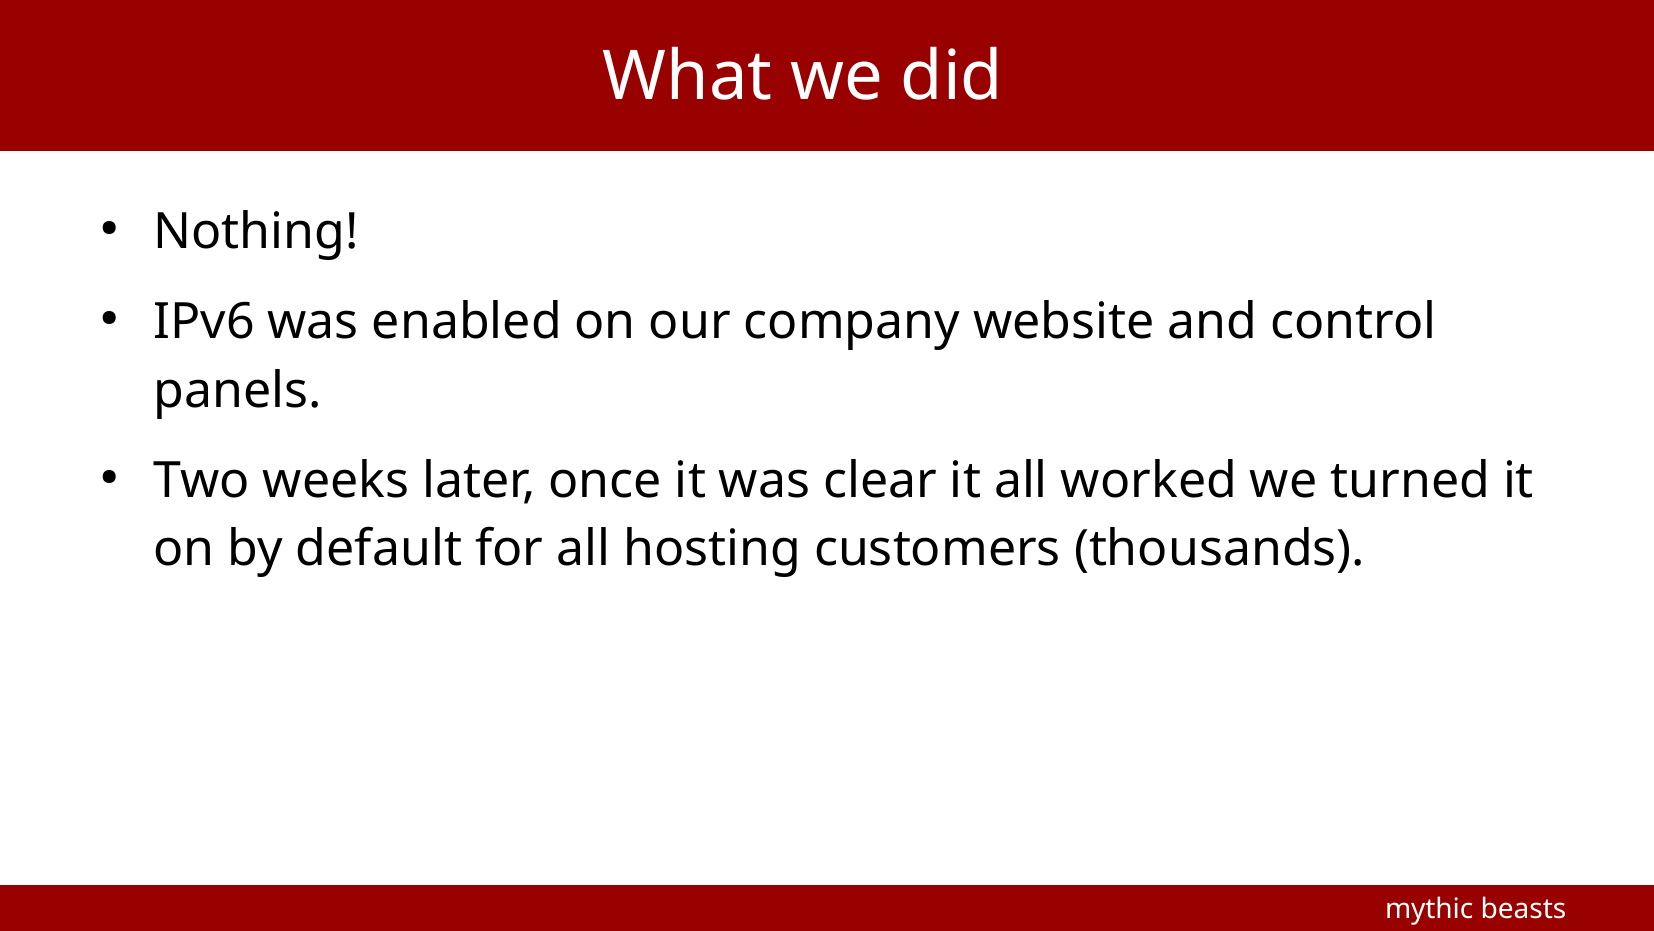

# What we did
Nothing!
IPv6 was enabled on our company website and control panels.
Two weeks later, once it was clear it all worked we turned it on by default for all hosting customers (thousands).